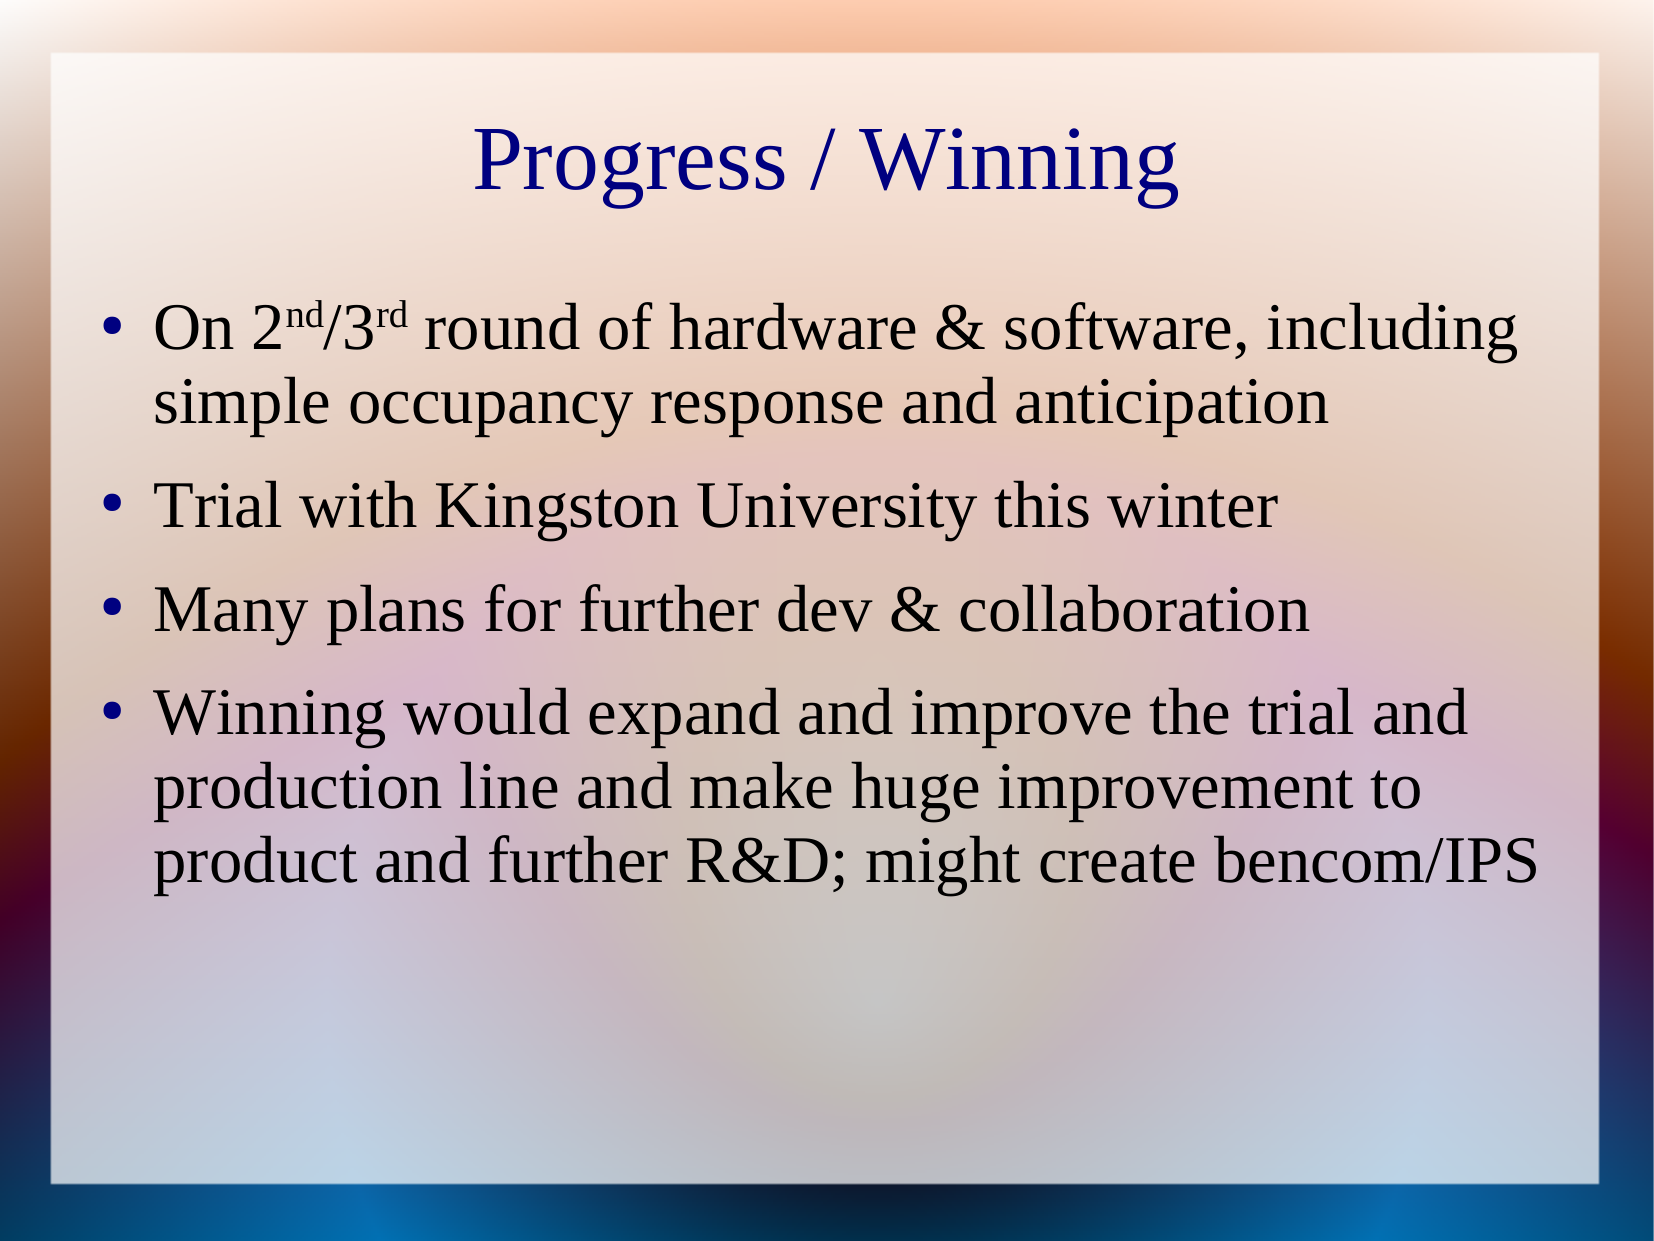

# Progress / Winning
On 2nd/3rd round of hardware & software, including simple occupancy response and anticipation
Trial with Kingston University this winter
Many plans for further dev & collaboration
Winning would expand and improve the trial and production line and make huge improvement to product and further R&D; might create bencom/IPS